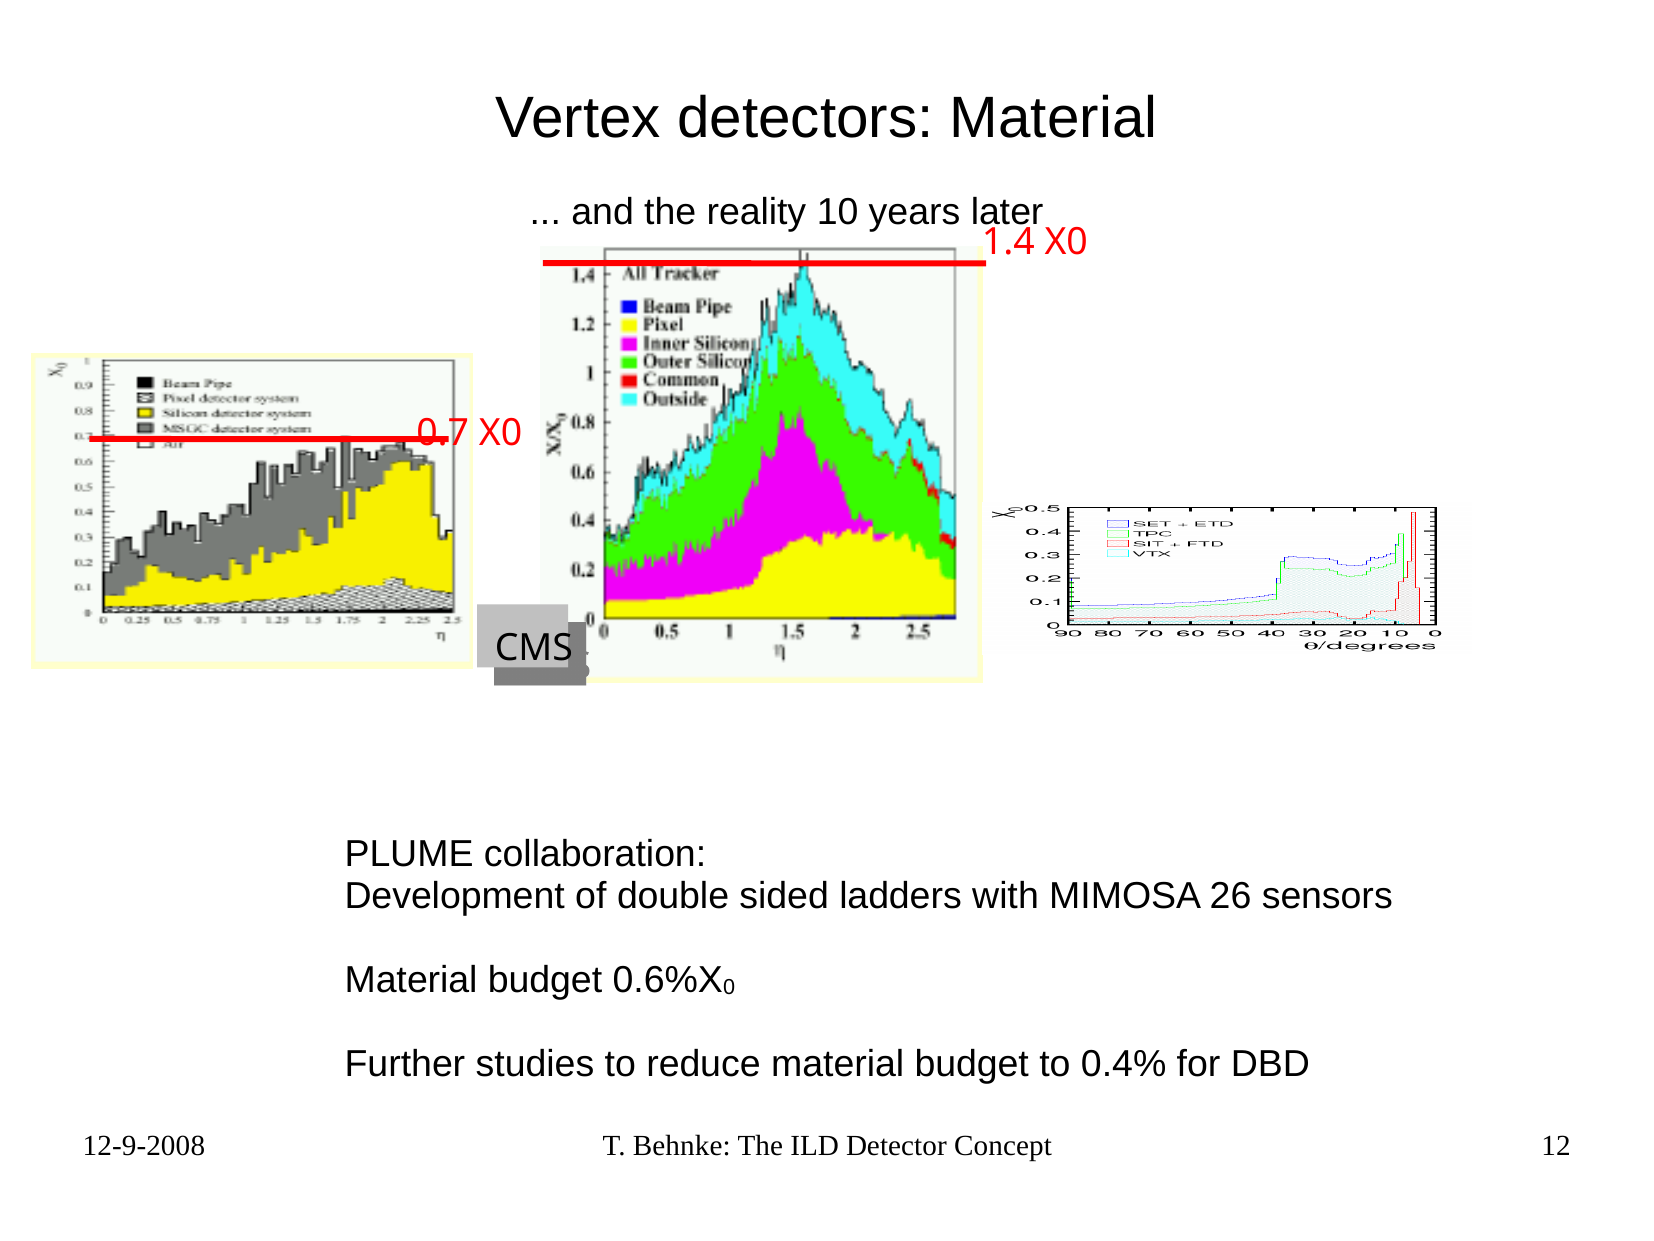

# Vertex detectors: Material
... and the reality 10 years later
1.4 X0
CMS
0.7 X0
PLUME collaboration:
Development of double sided ladders with MIMOSA 26 sensors
Material budget 0.6%X0
Further studies to reduce material budget to 0.4% for DBD
12-9-2008
T. Behnke: The ILD Detector Concept
12